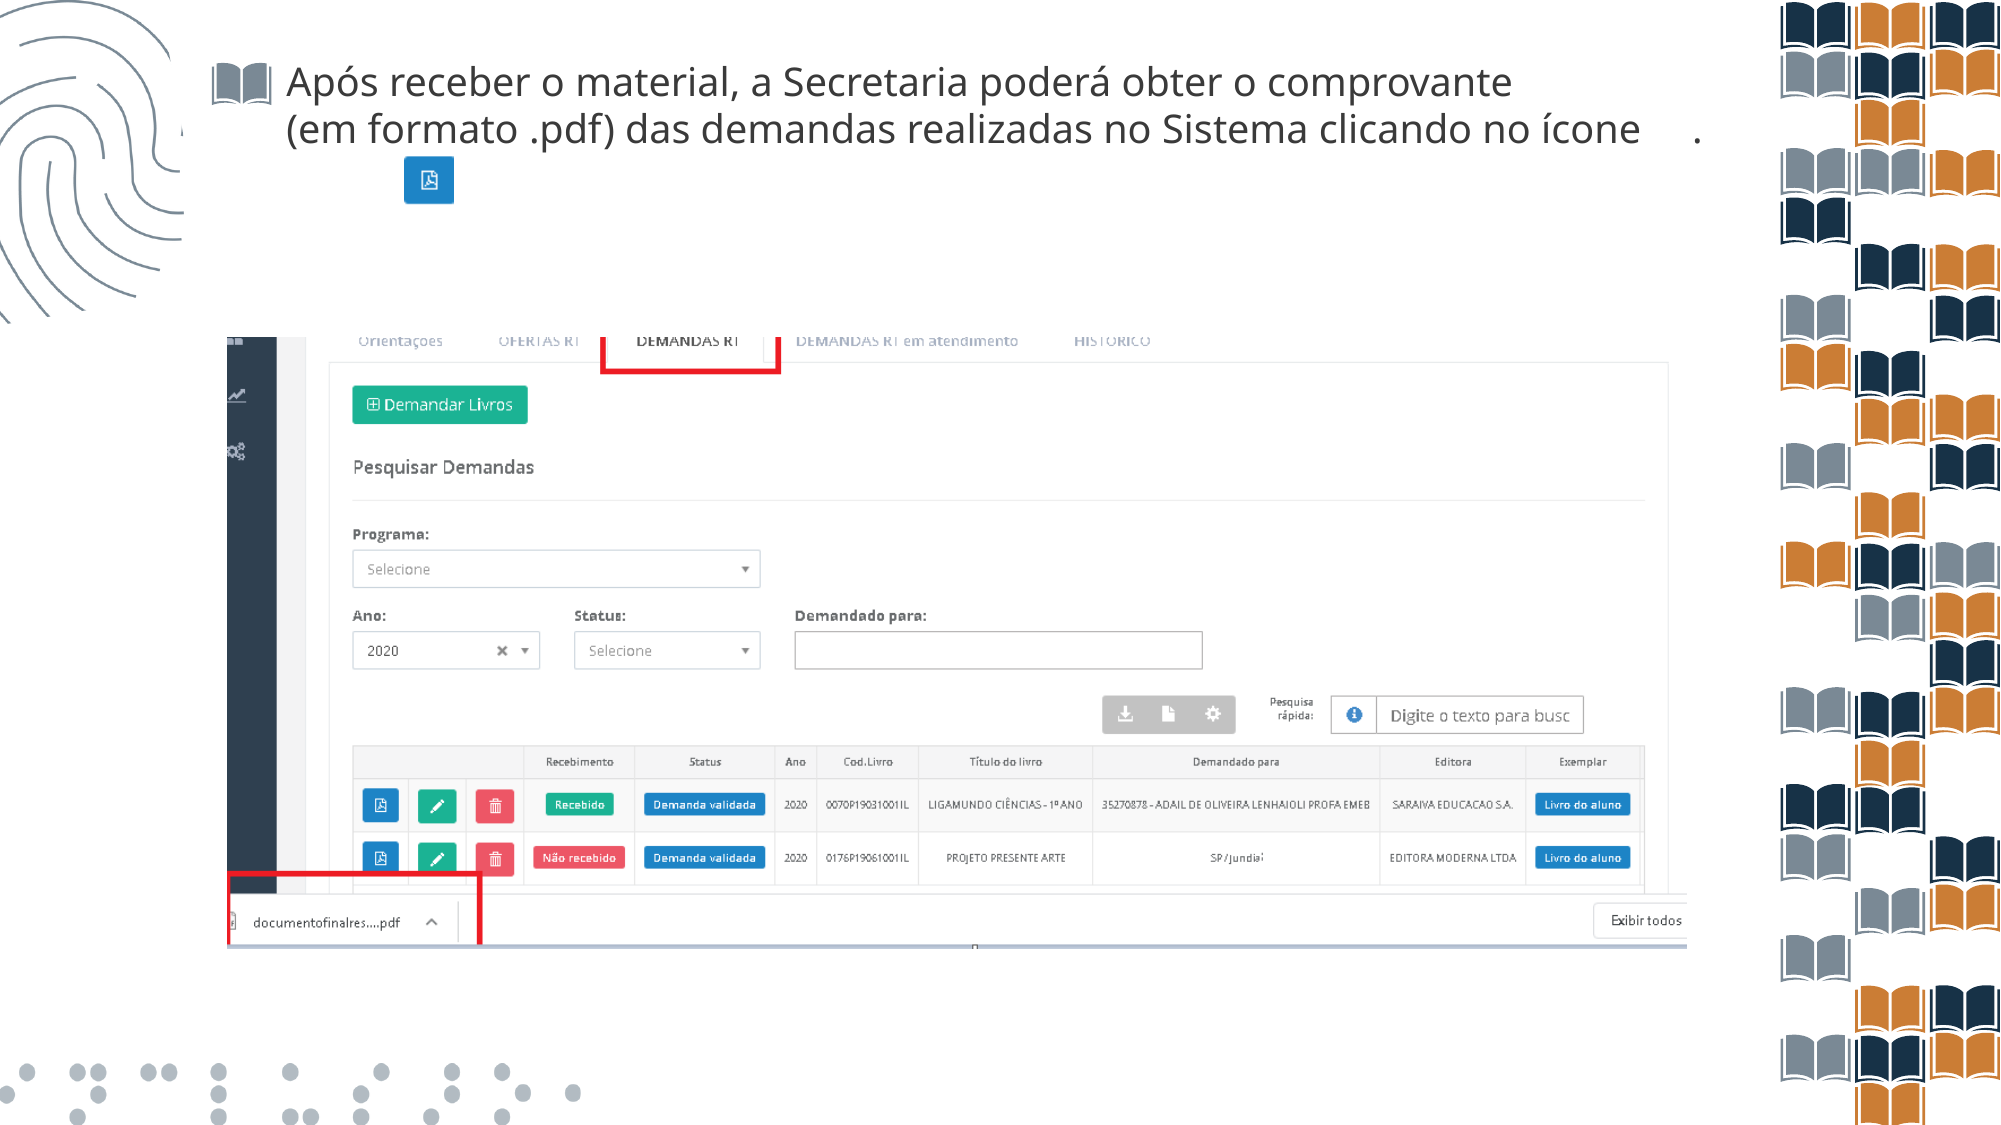

Após receber o material, a Secretaria poderá obter o comprovante
(em formato .pdf) das demandas realizadas no Sistema clicando no ícone .